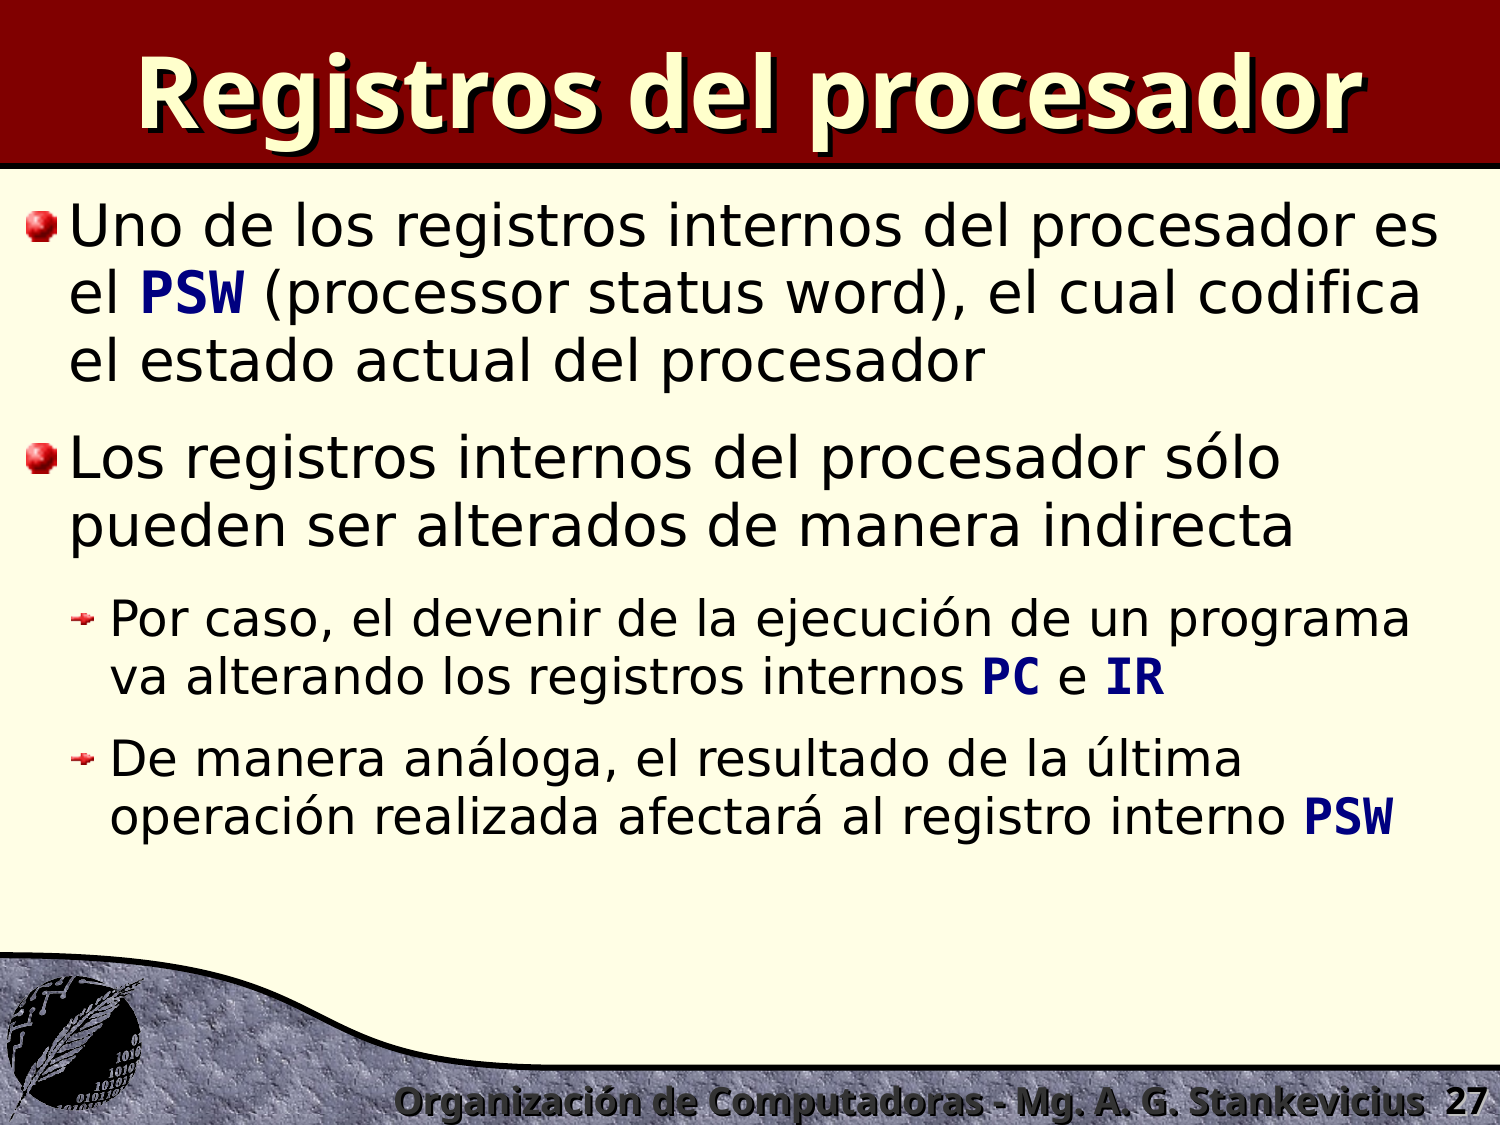

# Registros del procesador
Uno de los registros internos del procesador es el PSW (processor status word), el cual codifica el estado actual del procesador
Los registros internos del procesador sólo pueden ser alterados de manera indirecta
Por caso, el devenir de la ejecución de un programa
va alterando los registros internos PC e IR
De manera análoga, el resultado de la última operación realizada afectará al registro interno PSW
27